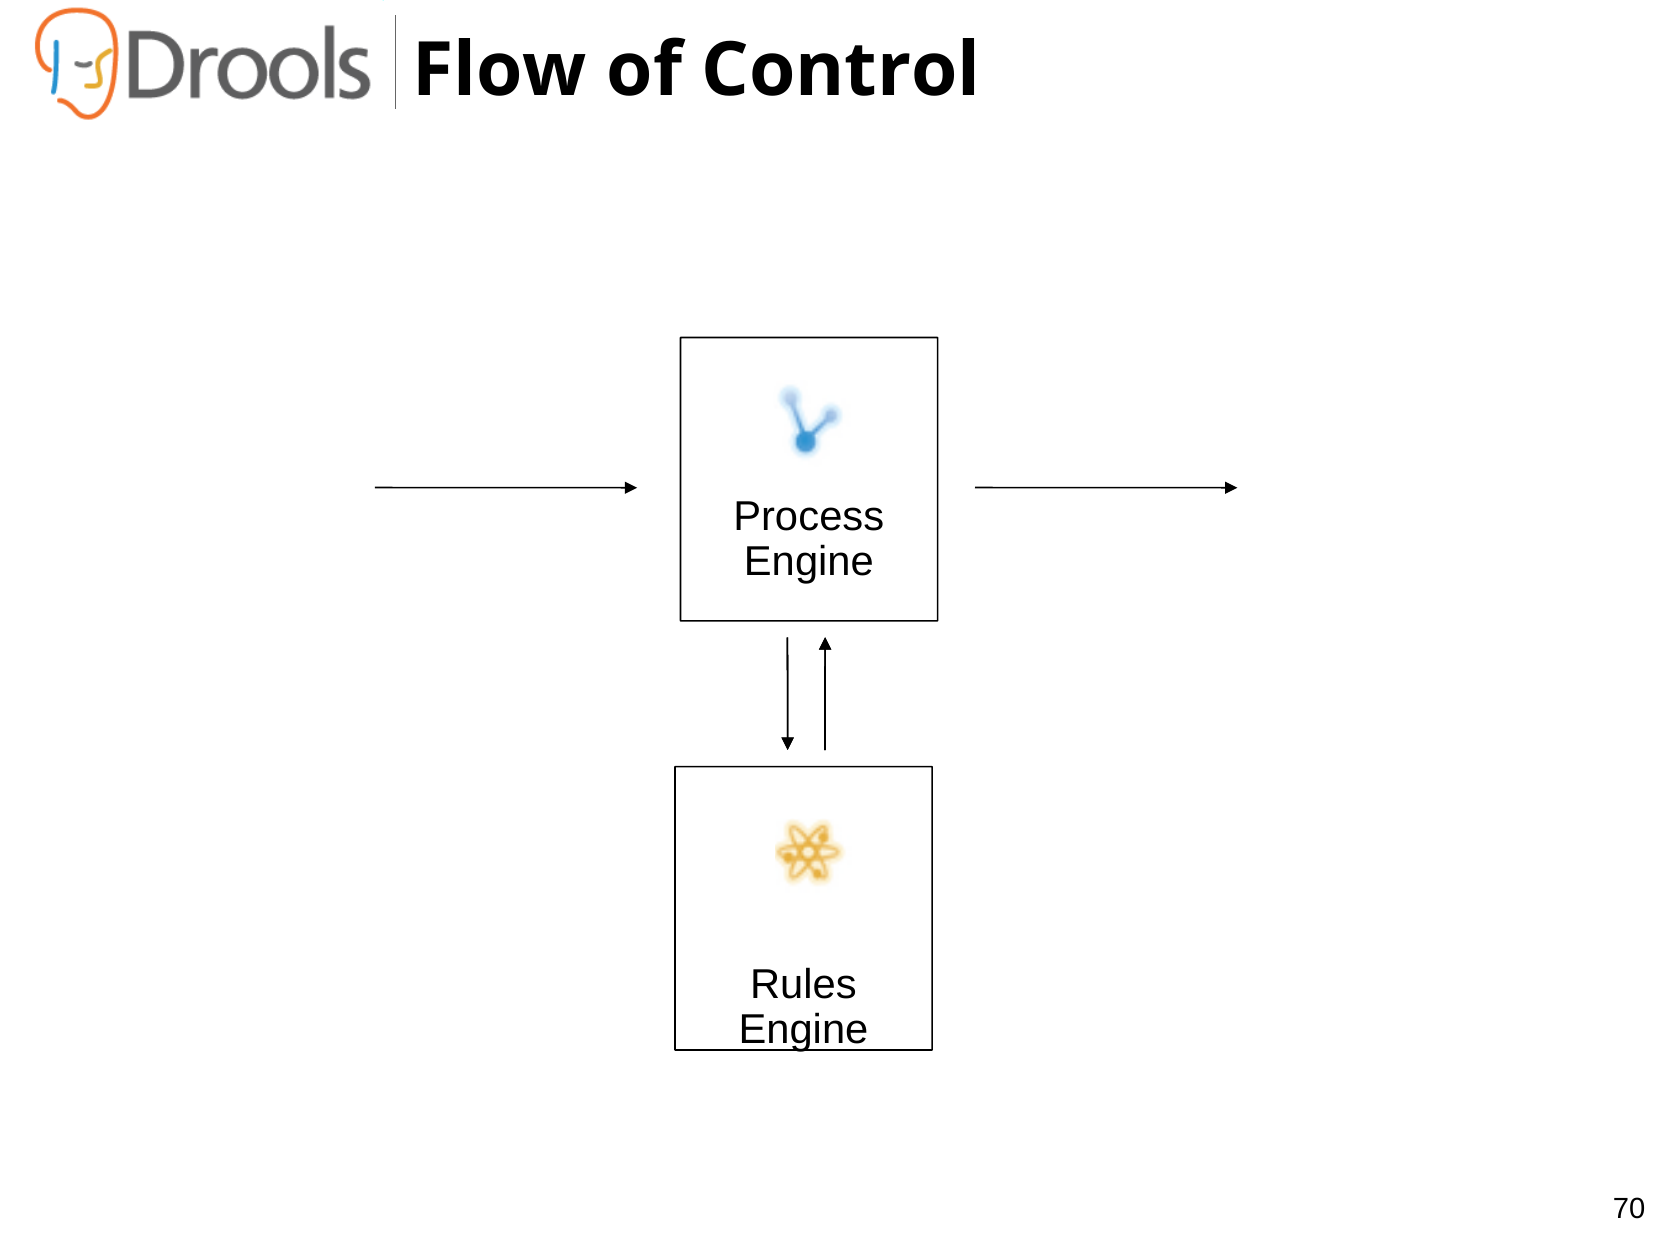

# Flow of Control
Process
Engine
Rules
Engine